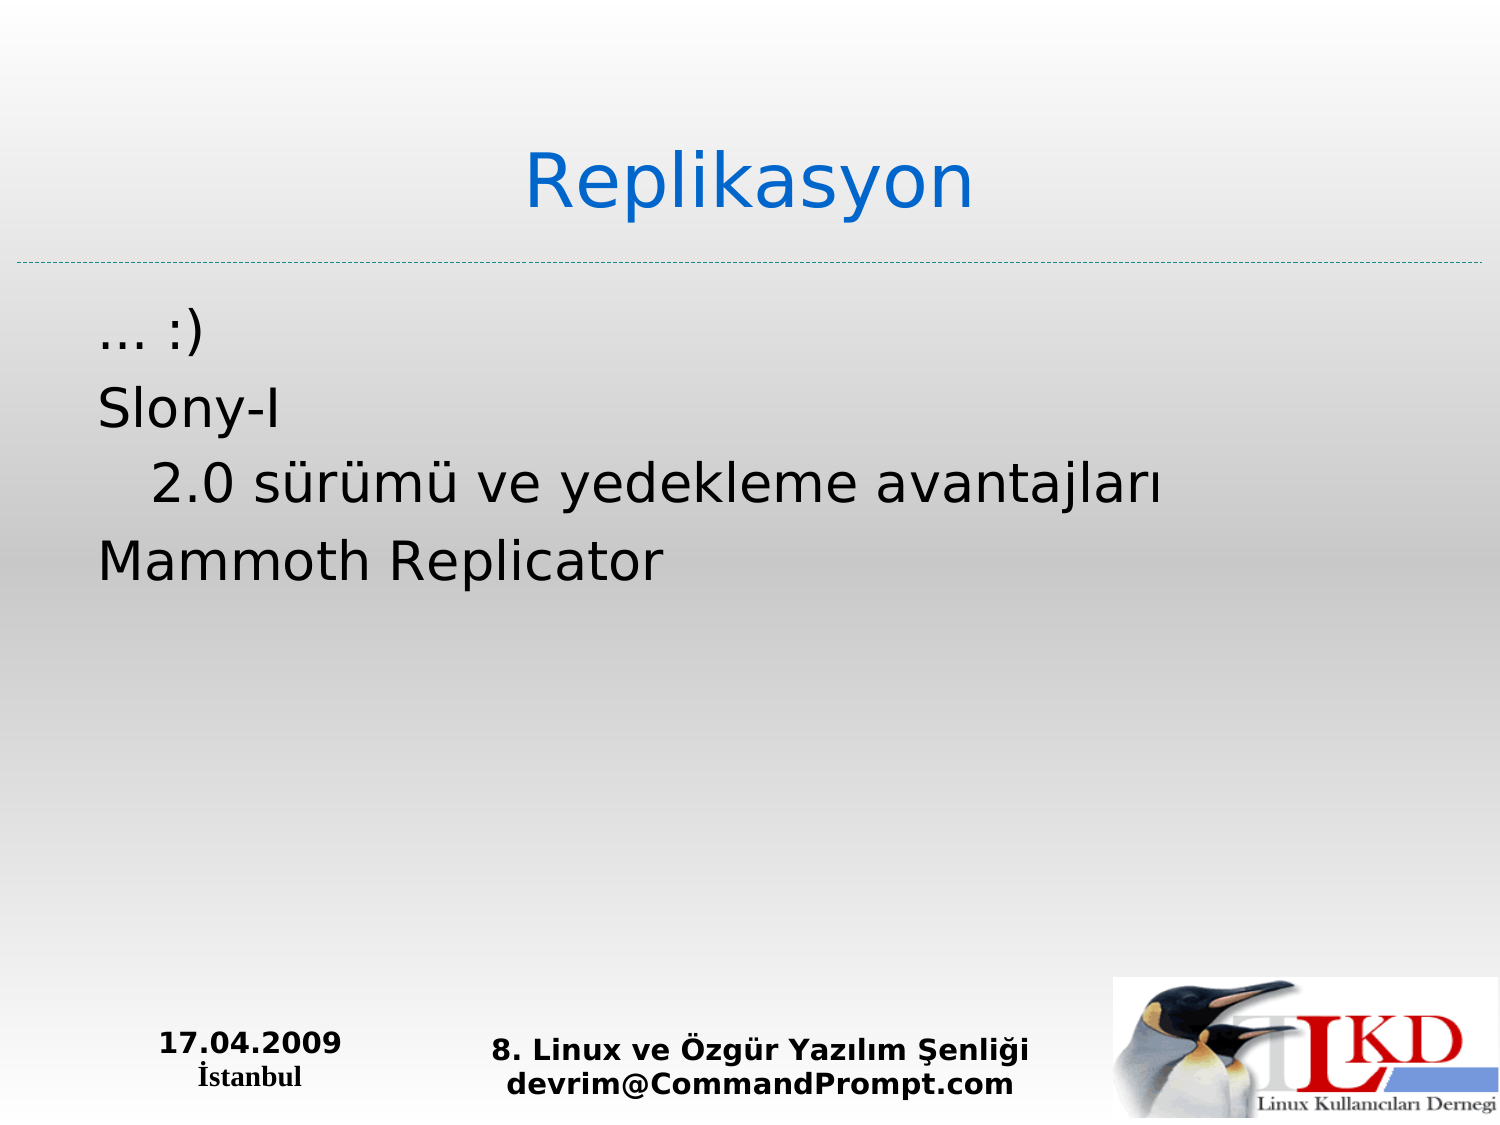

# Replikasyon
... :)
Slony-I
2.0 sürümü ve yedekleme avantajları
Mammoth Replicator